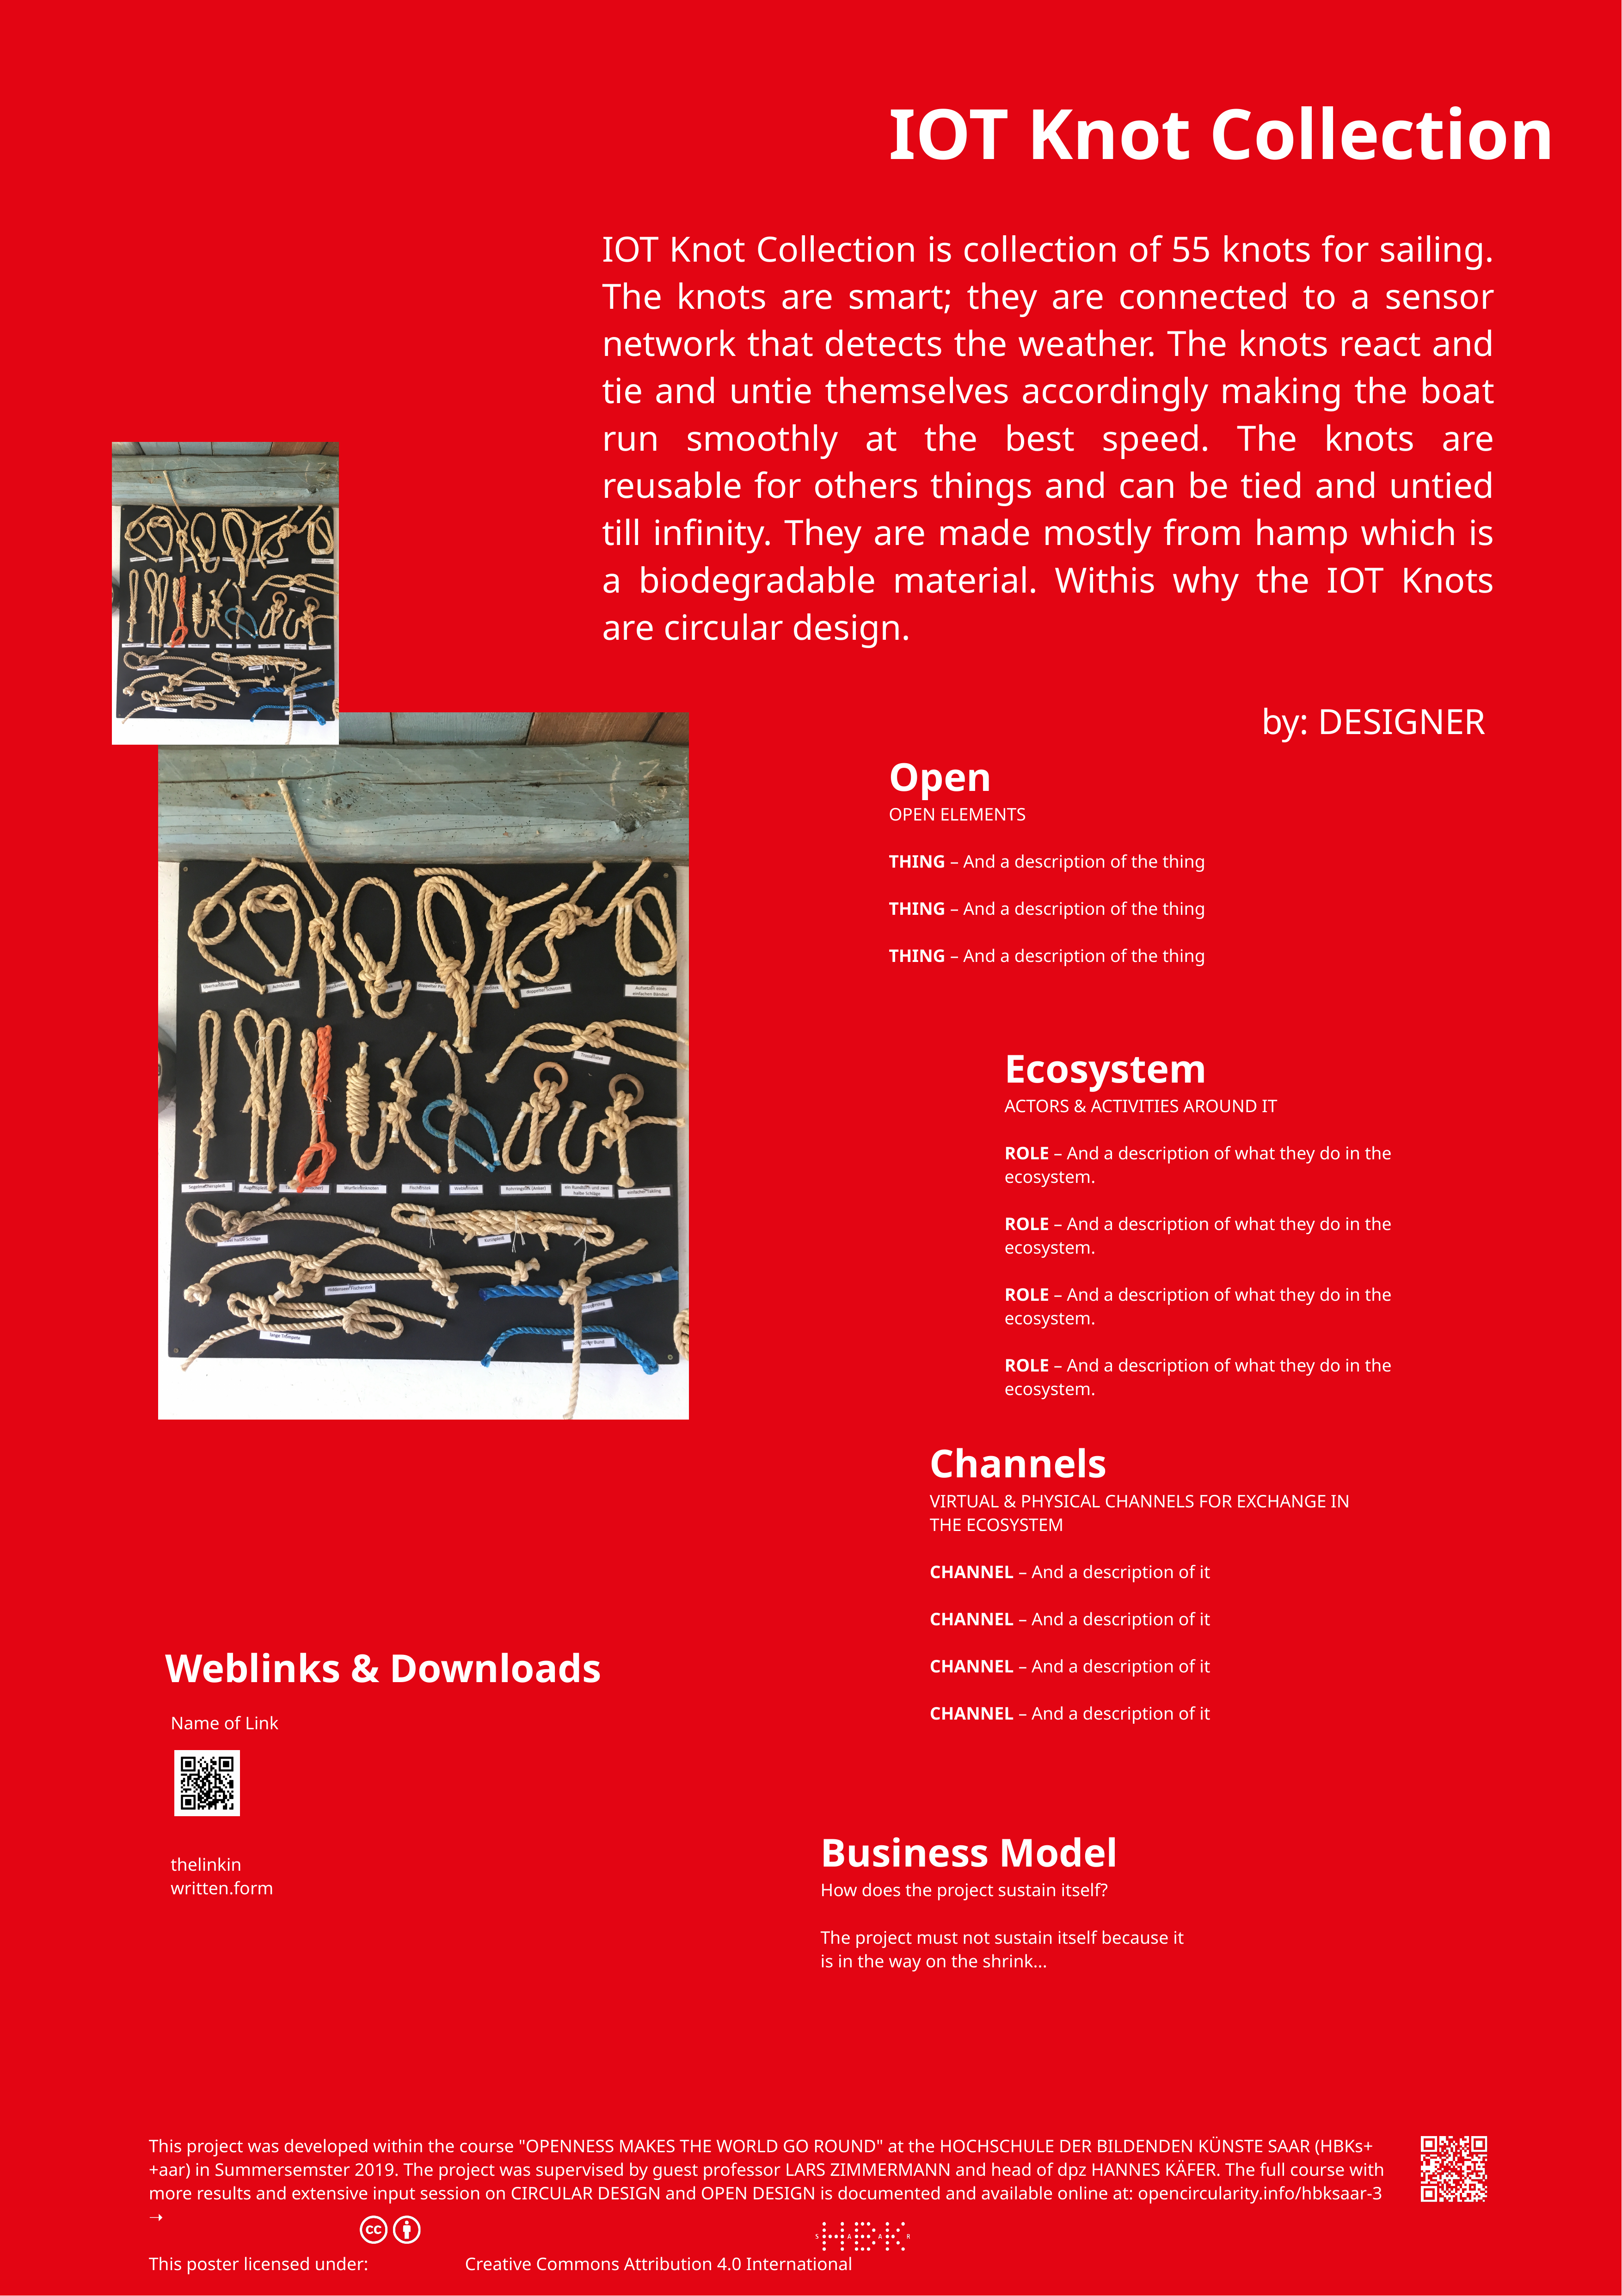

IOT Knot Collection
IOT Knot Collection is collection of 55 knots for sailing. The knots are smart; they are connected to a sensor network that detects the weather. The knots react and tie and untie themselves accordingly making the boat run smoothly at the best speed. The knots are reusable for others things and can be tied and untied till infinity. They are made mostly from hamp which is a biodegradable material. Withis why the IOT Knots are circular design.
by: DESIGNER
Open
OPEN ELEMENTS
THING – And a description of the thing
THING – And a description of the thing
THING – And a description of the thing
Ecosystem
ACTORS & ACTIVITIES AROUND IT
ROLE – And a description of what they do in the ecosystem.
ROLE – And a description of what they do in the ecosystem.
ROLE – And a description of what they do in the ecosystem.
ROLE – And a description of what they do in the ecosystem.
Channels
VIRTUAL & PHYSICAL CHANNELS FOR EXCHANGE IN THE ECOSYSTEM
CHANNEL – And a description of it
CHANNEL – And a description of it
CHANNEL – And a description of it
CHANNEL – And a description of it
Weblinks & Downloads
Name of Link
thelinkin
written.form
Business Model
How does the project sustain itself?
The project must not sustain itself because it is in the way on the shrink...
This project was developed within the course "OPENNESS MAKES THE WORLD GO ROUND" at the HOCHSCHULE DER BILDENDEN KÜNSTE SAAR (HBKs++aar) in Summersemster 2019. The project was supervised by guest professor LARS ZIMMERMANN and head of dpz HANNES KÄFER. The full course with more results and extensive input session on CIRCULAR DESIGN and OPEN DESIGN is documented and available online at: opencircularity.info/hbksaar-3 ➝
This poster licensed under:			 Creative Commons Attribution 4.0 International